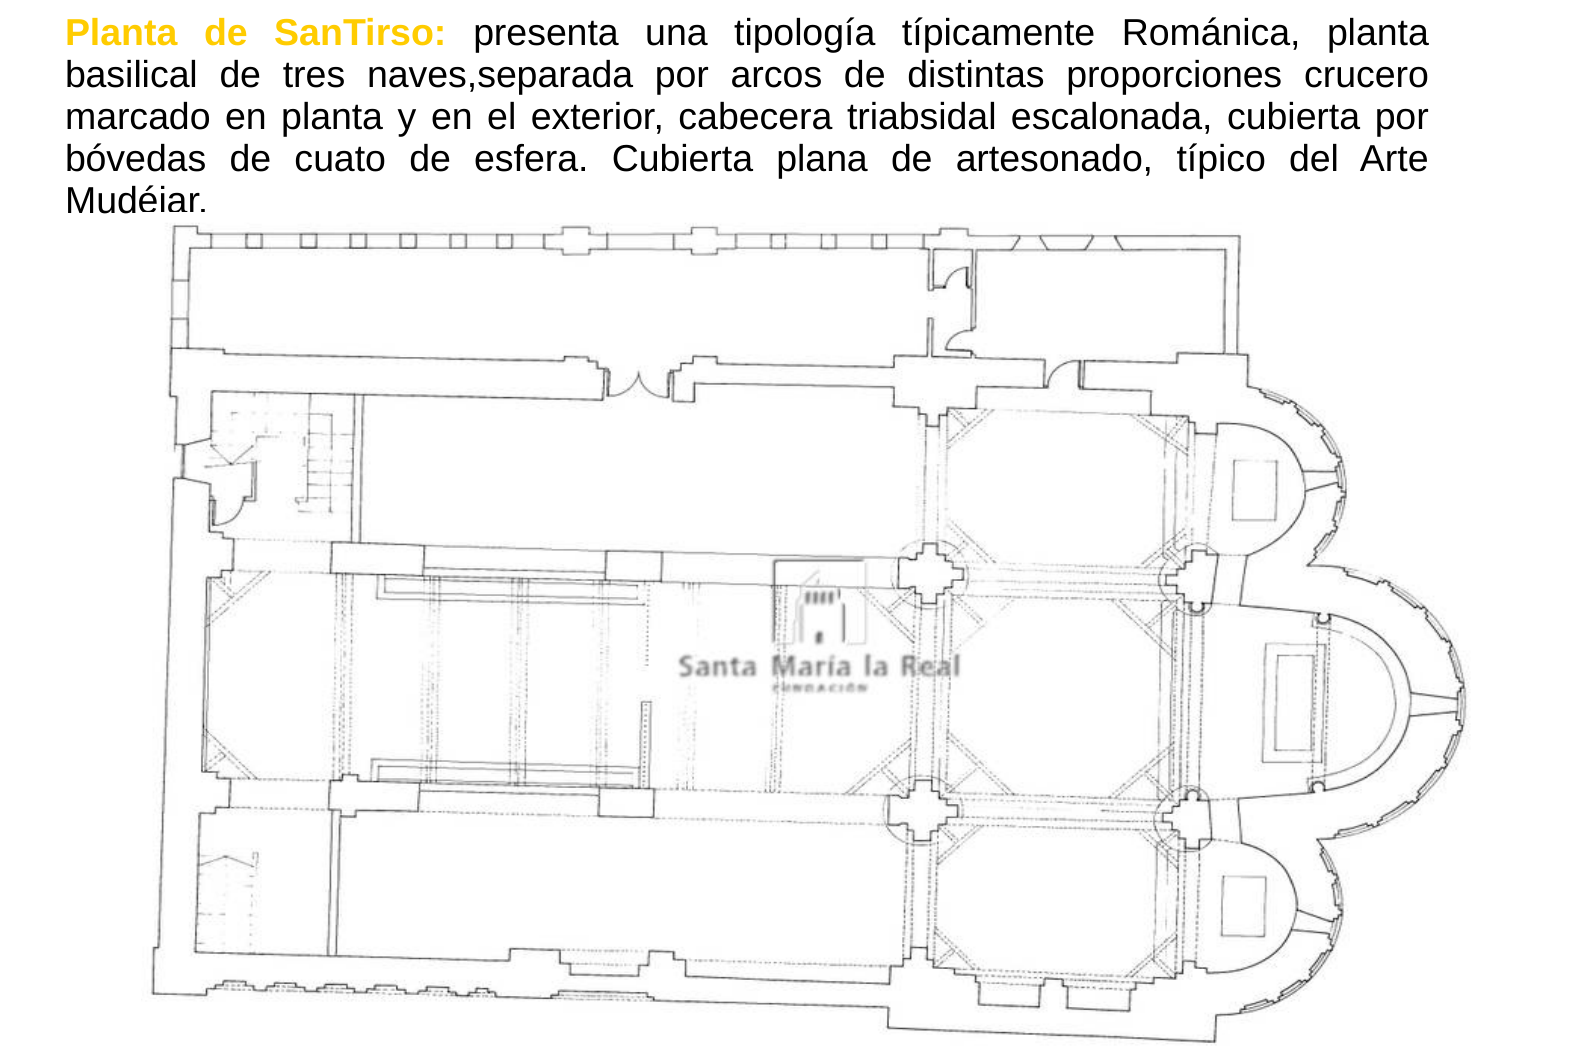

# Planta de SanTirso: presenta una tipología típicamente Románica, planta basilical de tres naves,separada por arcos de distintas proporciones crucero marcado en planta y en el exterior, cabecera triabsidal escalonada, cubierta por bóvedas de cuato de esfera. Cubierta plana de artesonado, típico del Arte Mudéjar.